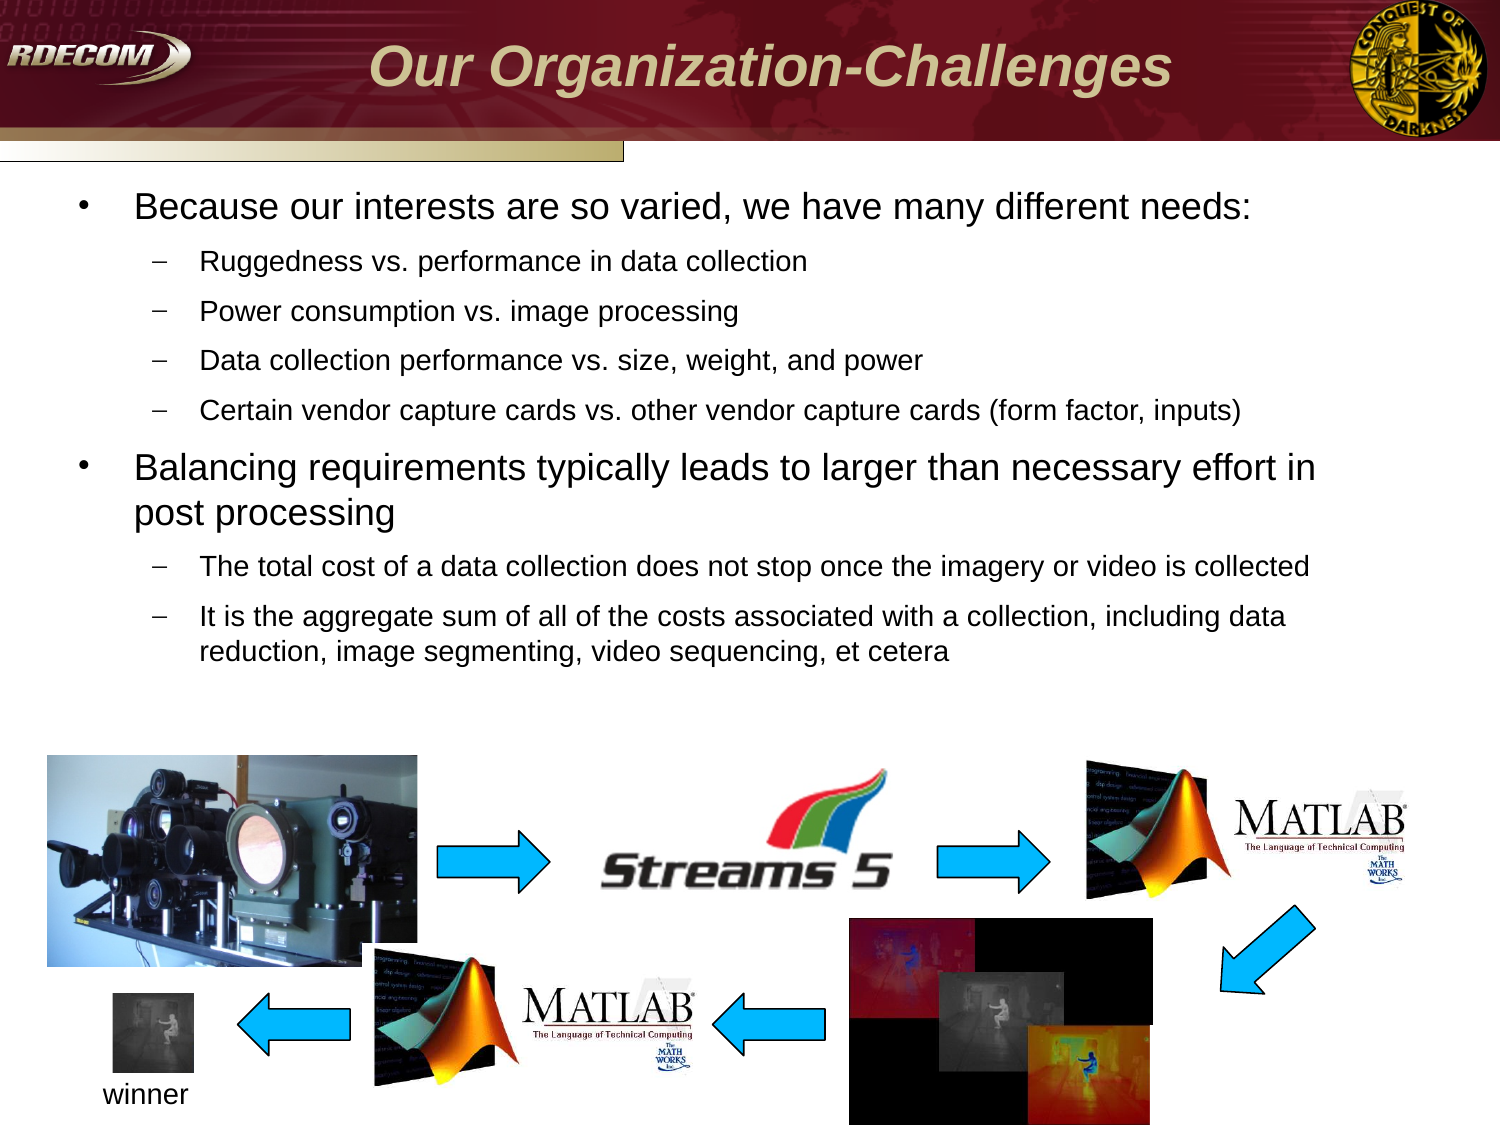

# Our Organization-Challenges
Because our interests are so varied, we have many different needs:
Ruggedness vs. performance in data collection
Power consumption vs. image processing
Data collection performance vs. size, weight, and power
Certain vendor capture cards vs. other vendor capture cards (form factor, inputs)
Balancing requirements typically leads to larger than necessary effort in post processing
The total cost of a data collection does not stop once the imagery or video is collected
It is the aggregate sum of all of the costs associated with a collection, including data reduction, image segmenting, video sequencing, et cetera
winner